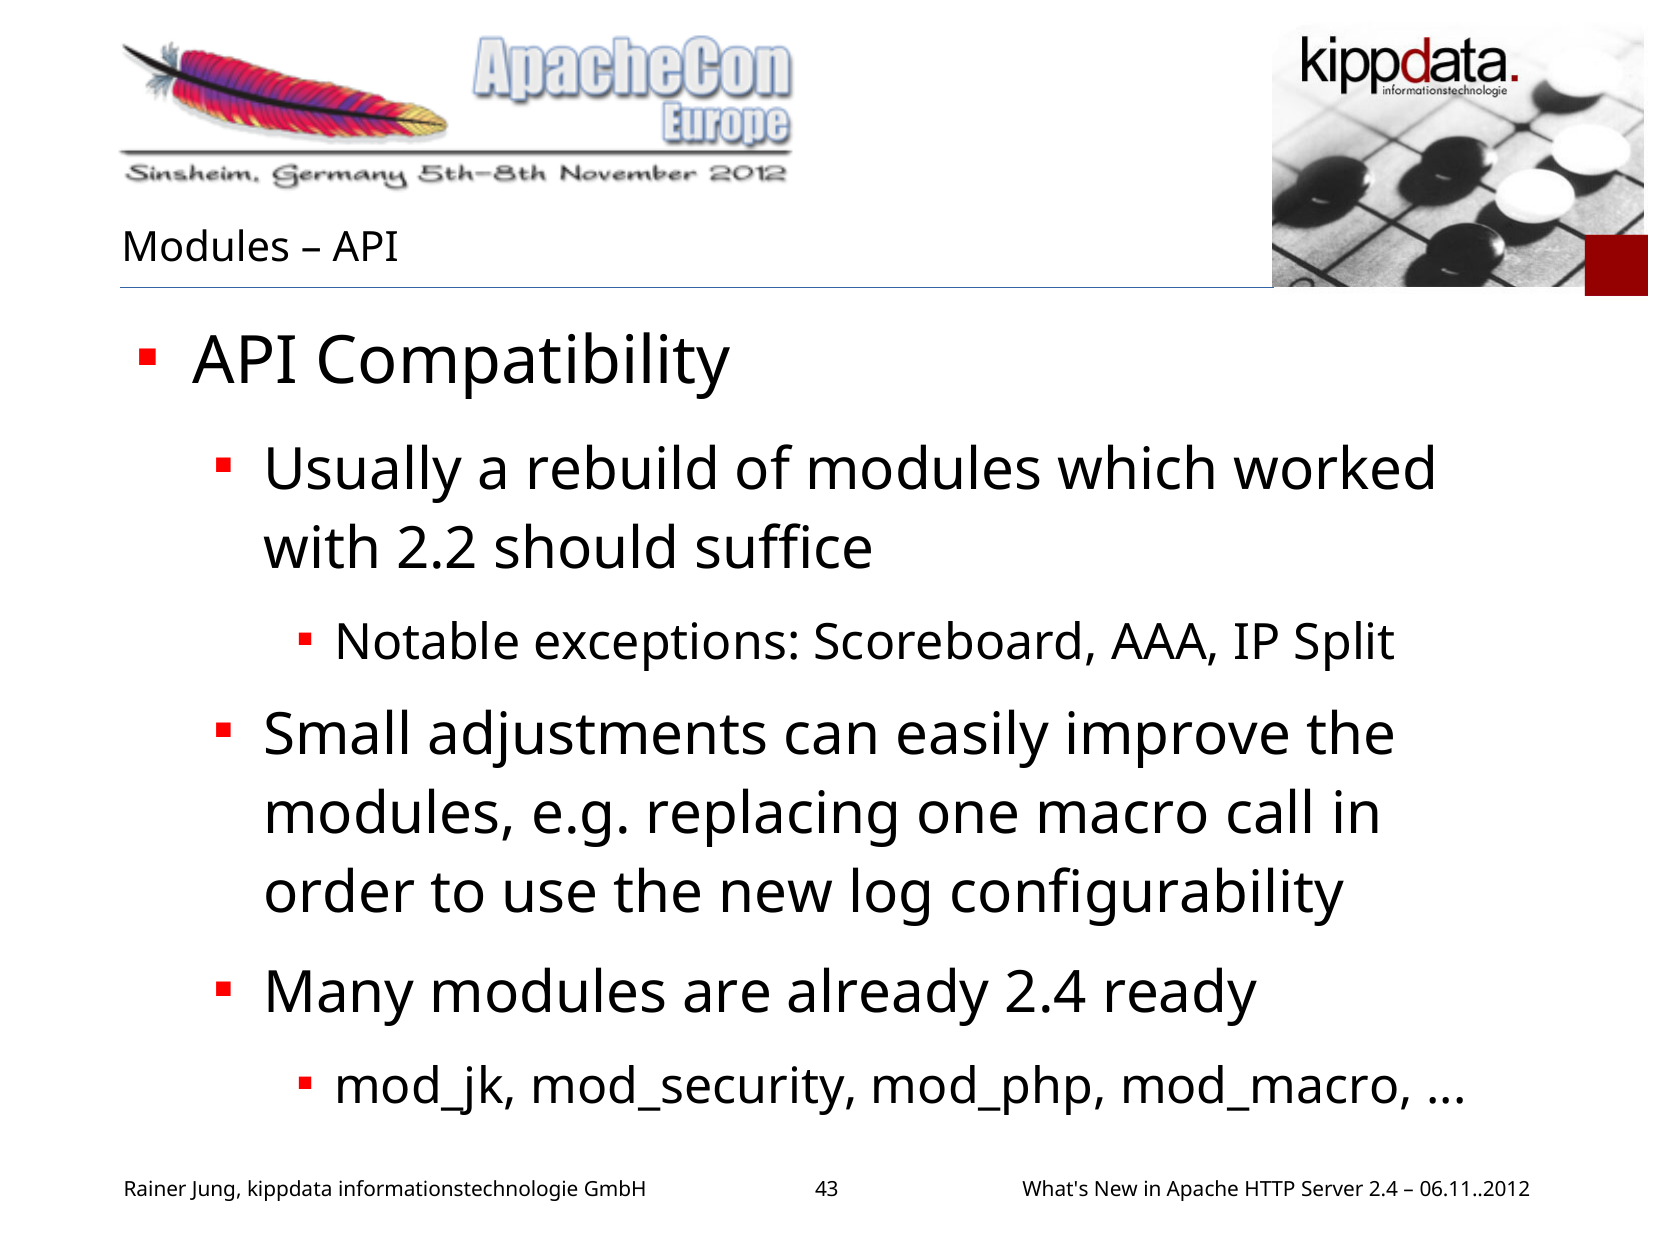

# Modules – API
API Compatibility
Usually a rebuild of modules which worked with 2.2 should suffice
Notable exceptions: Scoreboard, AAA, IP Split
Small adjustments can easily improve the modules, e.g. replacing one macro call in order to use the new log configurability
Many modules are already 2.4 ready
mod_jk, mod_security, mod_php, mod_macro, ...